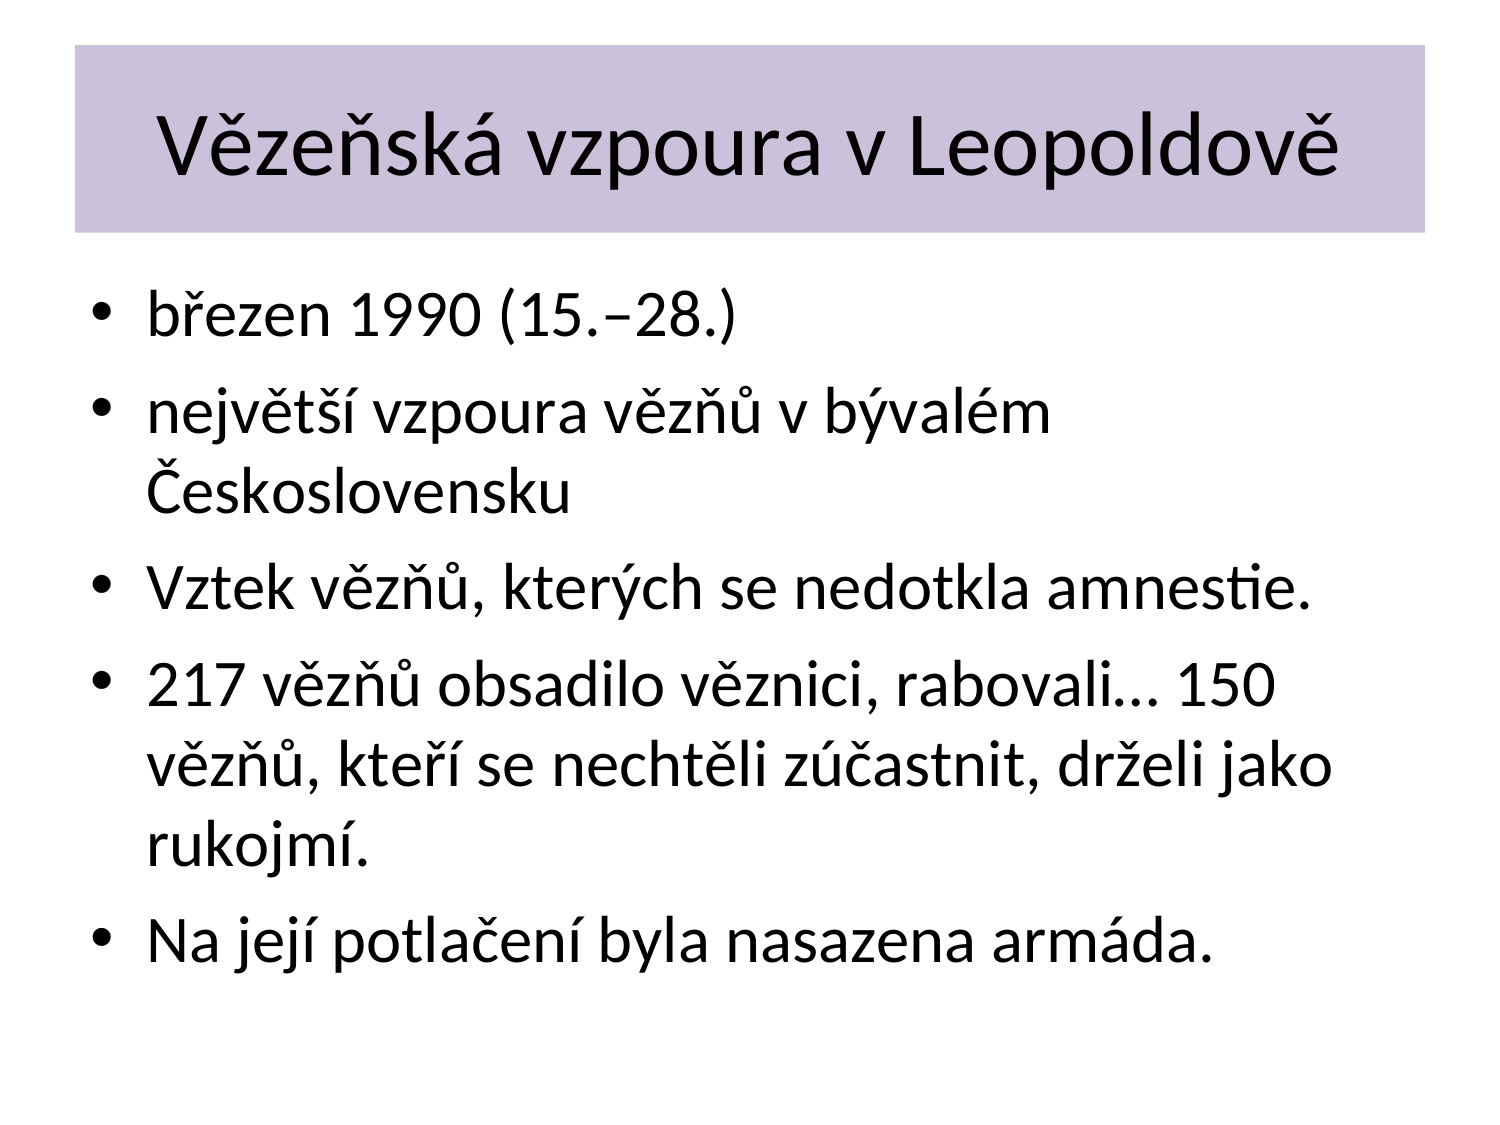

# Vězeňská vzpoura v Leopoldově
březen 1990 (15.–28.)
největší vzpoura vězňů v bývalém Československu
Vztek vězňů, kterých se nedotkla amnestie.
217 vězňů obsadilo věznici, rabovali… 150 vězňů, kteří se nechtěli zúčastnit, drželi jako rukojmí.
Na její potlačení byla nasazena armáda.